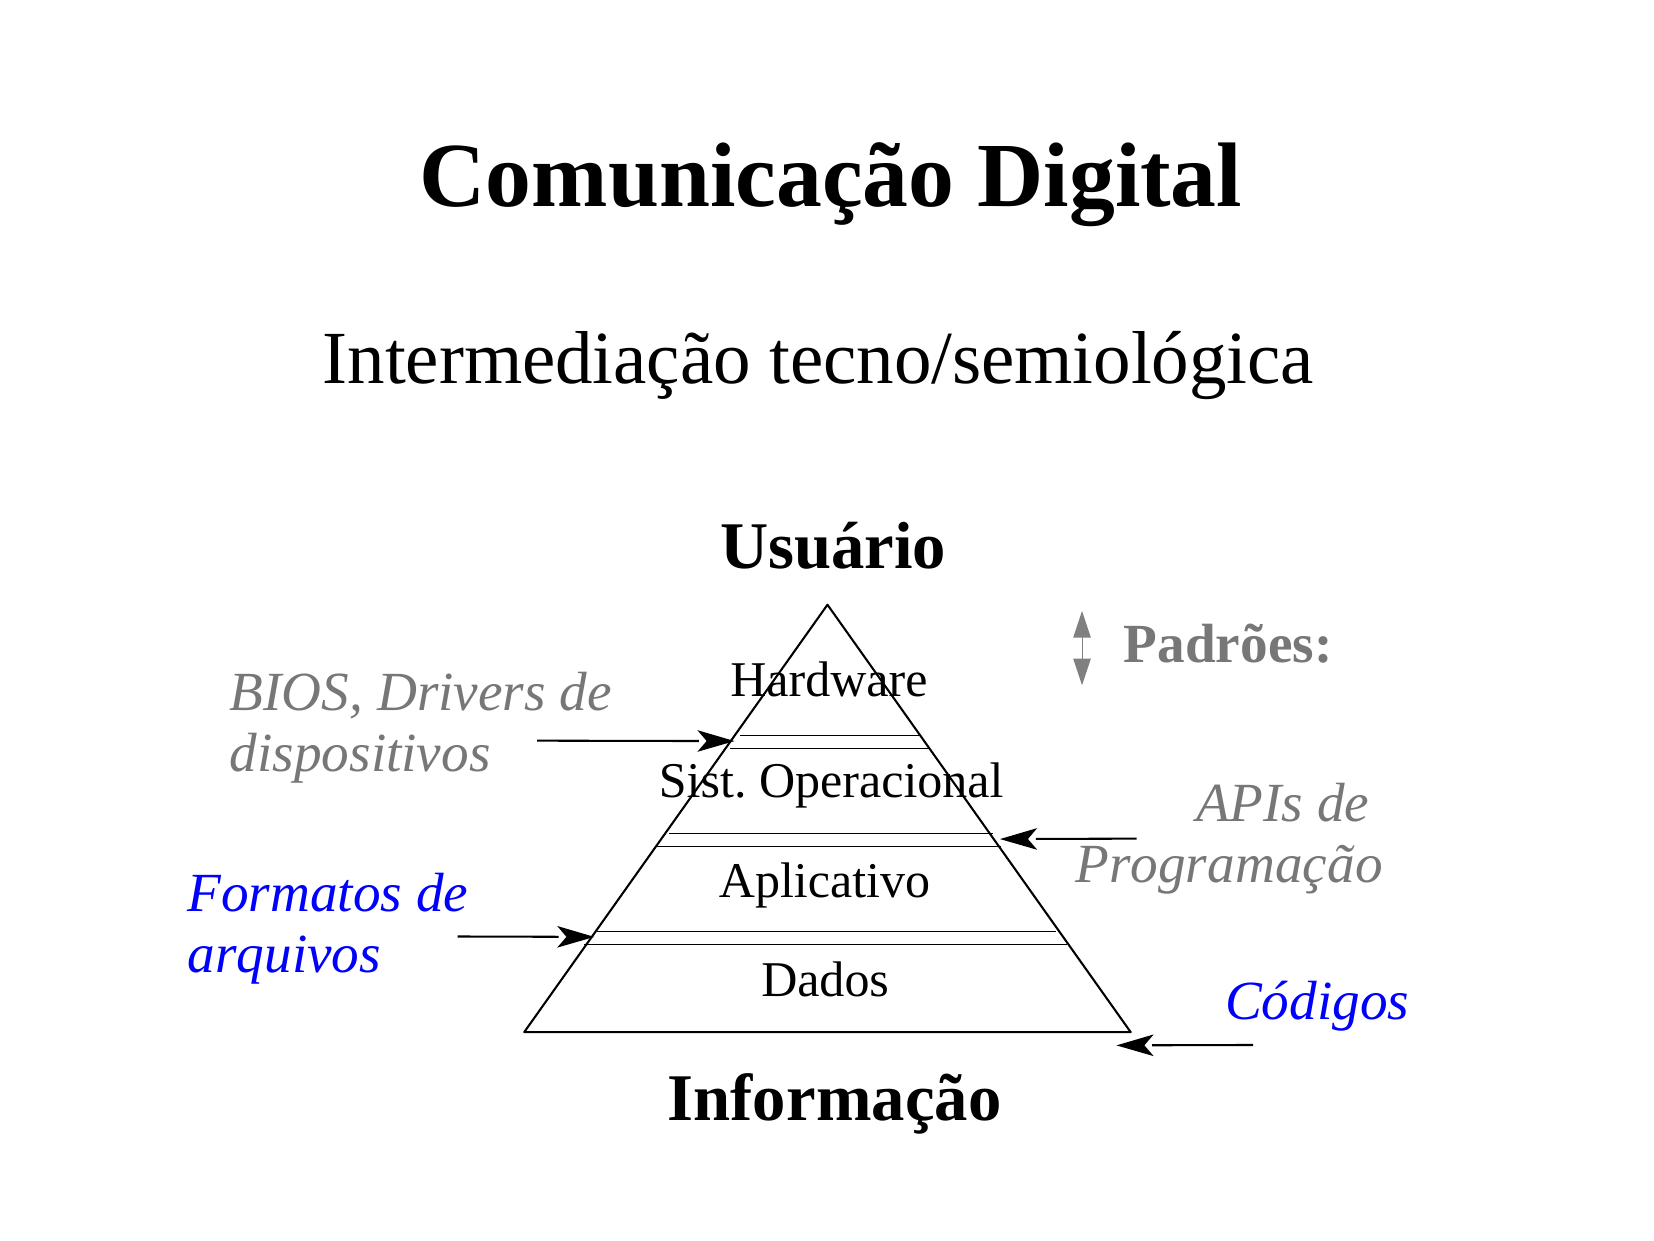

# Comunicação Digital
Intermediação tecno/semiológica
Usuário
Padrões:
Hardware
BIOS, Drivers de dispositivos
Sist. Operacional
APIs de
Programação
Aplicativo
Formatos de
arquivos
Dados
Códigos
Informação